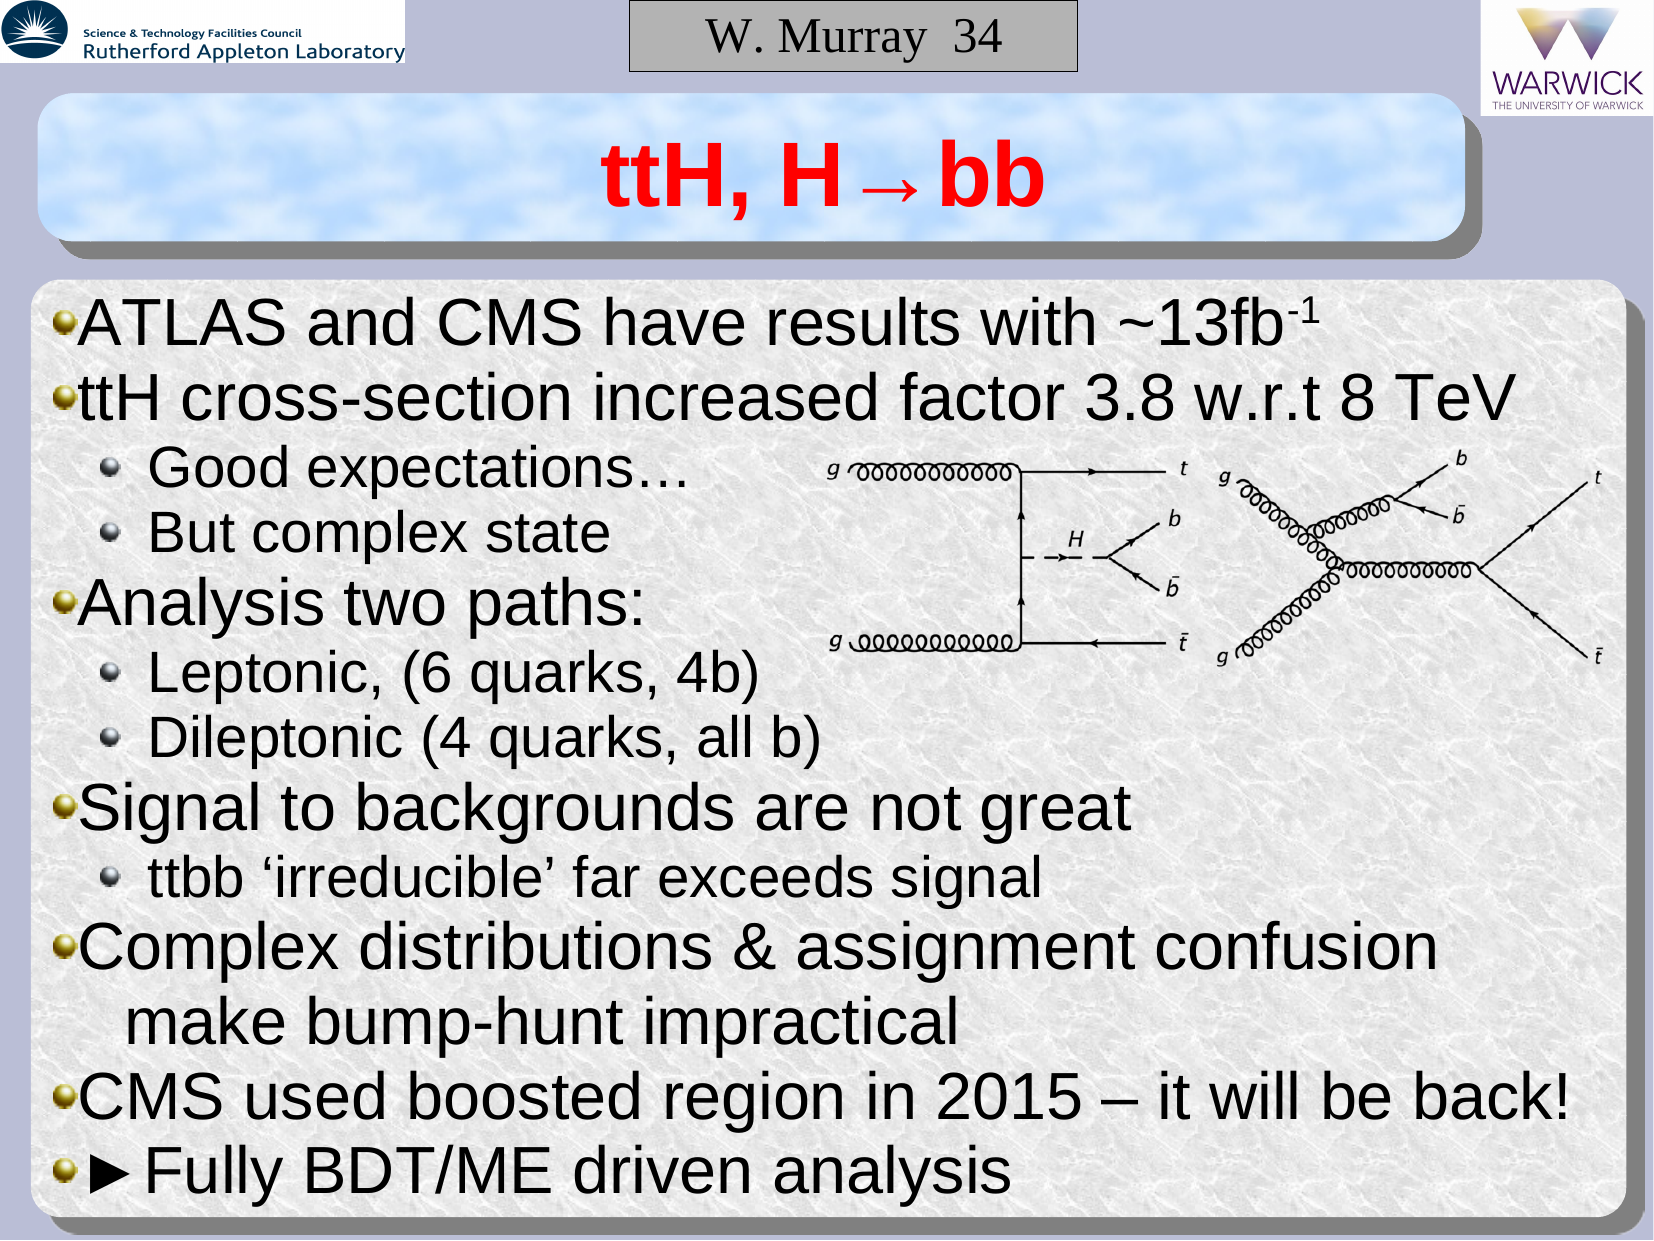

# ttH, H→bb
ATLAS and CMS have results with ~13fb-1
ttH cross-section increased factor 3.8 w.r.t 8 TeV
Good expectations…
But complex state
Analysis two paths:
Leptonic, (6 quarks, 4b)
Dileptonic (4 quarks, all b)
Signal to backgrounds are not great
ttbb ‘irreducible’ far exceeds signal
Complex distributions & assignment confusion make bump-hunt impractical
CMS used boosted region in 2015 – it will be back!
►Fully BDT/ME driven analysis